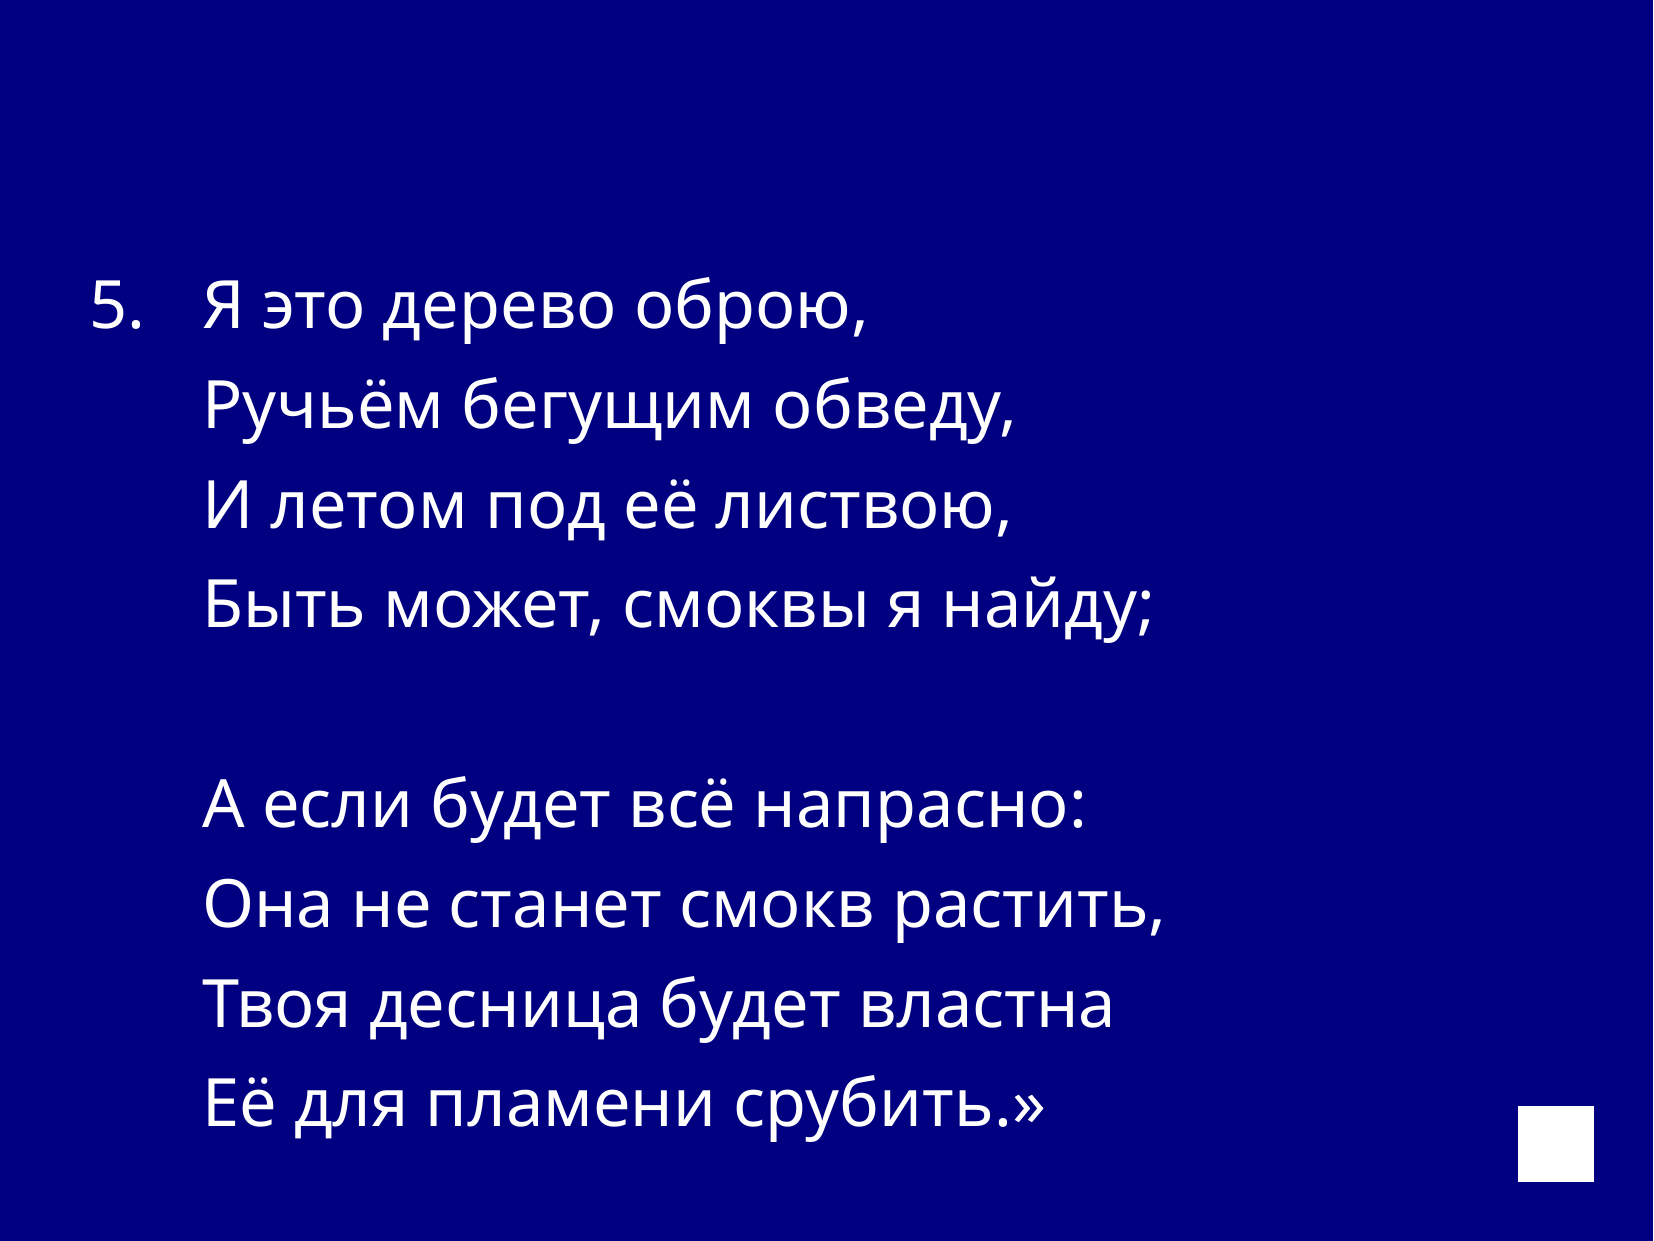

5.	Я это дерево оброю,
	Ручьём бегущим обведу,
	И летом под её листвою,
	Быть может, смоквы я найду;
	А если будет всё напрасно:
	Она не станет смокв растить,
	Твоя десница будет властна
	Её для пламени срубить.»